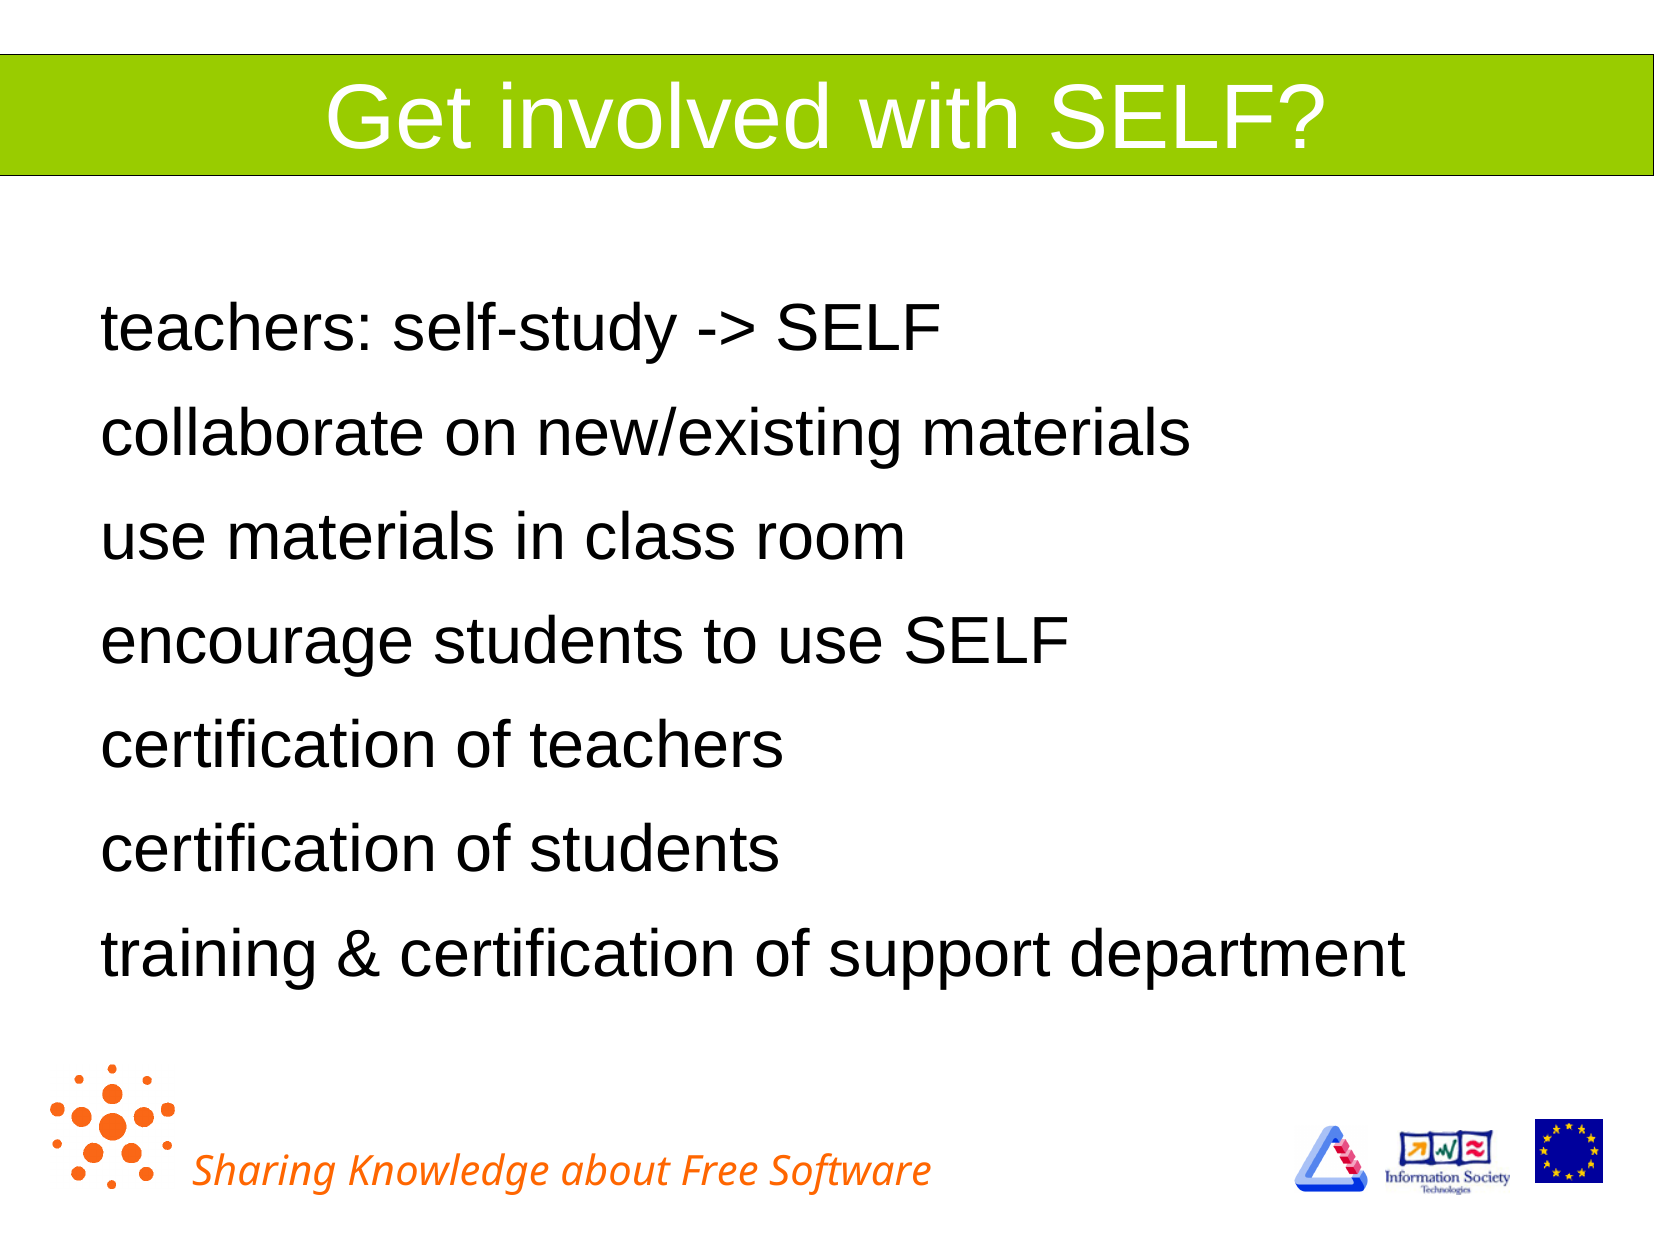

# Get involved with SELF?
teachers: self-study -> SELF
collaborate on new/existing materials
use materials in class room
encourage students to use SELF
certification of teachers
certification of students
training & certification of support department